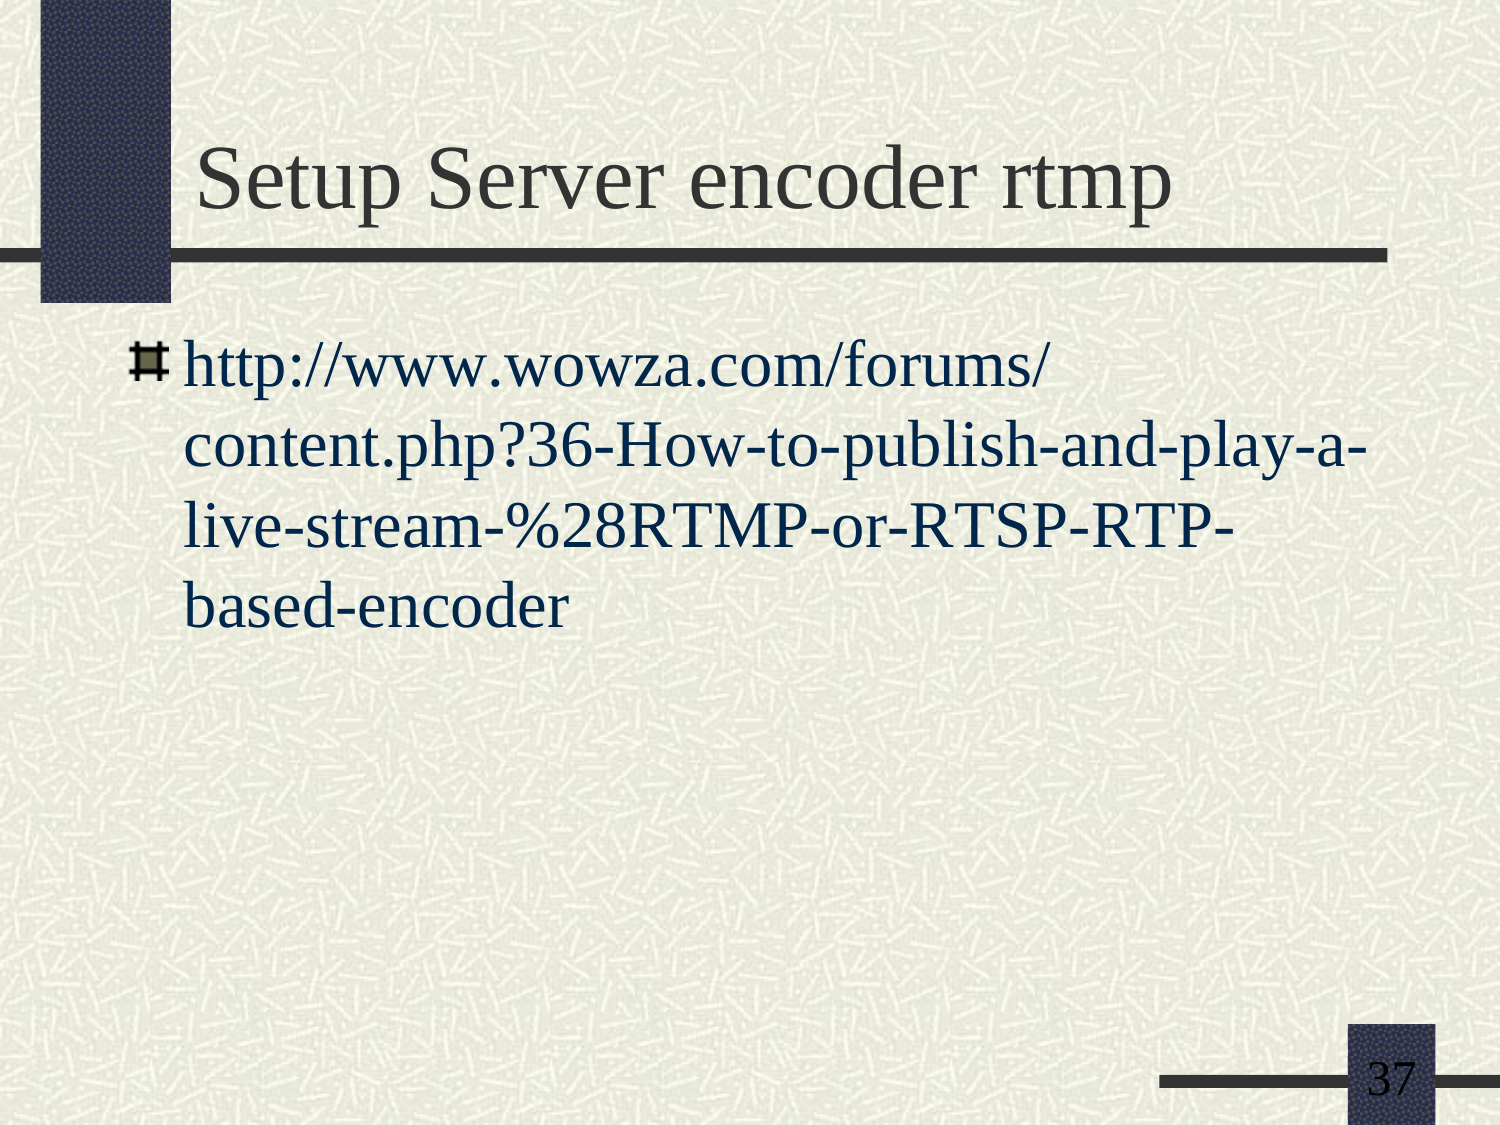

# Setup Server encoder rtmp
http://www.wowza.com/forums/content.php?36-How-to-publish-and-play-a-live-stream-%28RTMP-or-RTSP-RTP-based-encoder
37